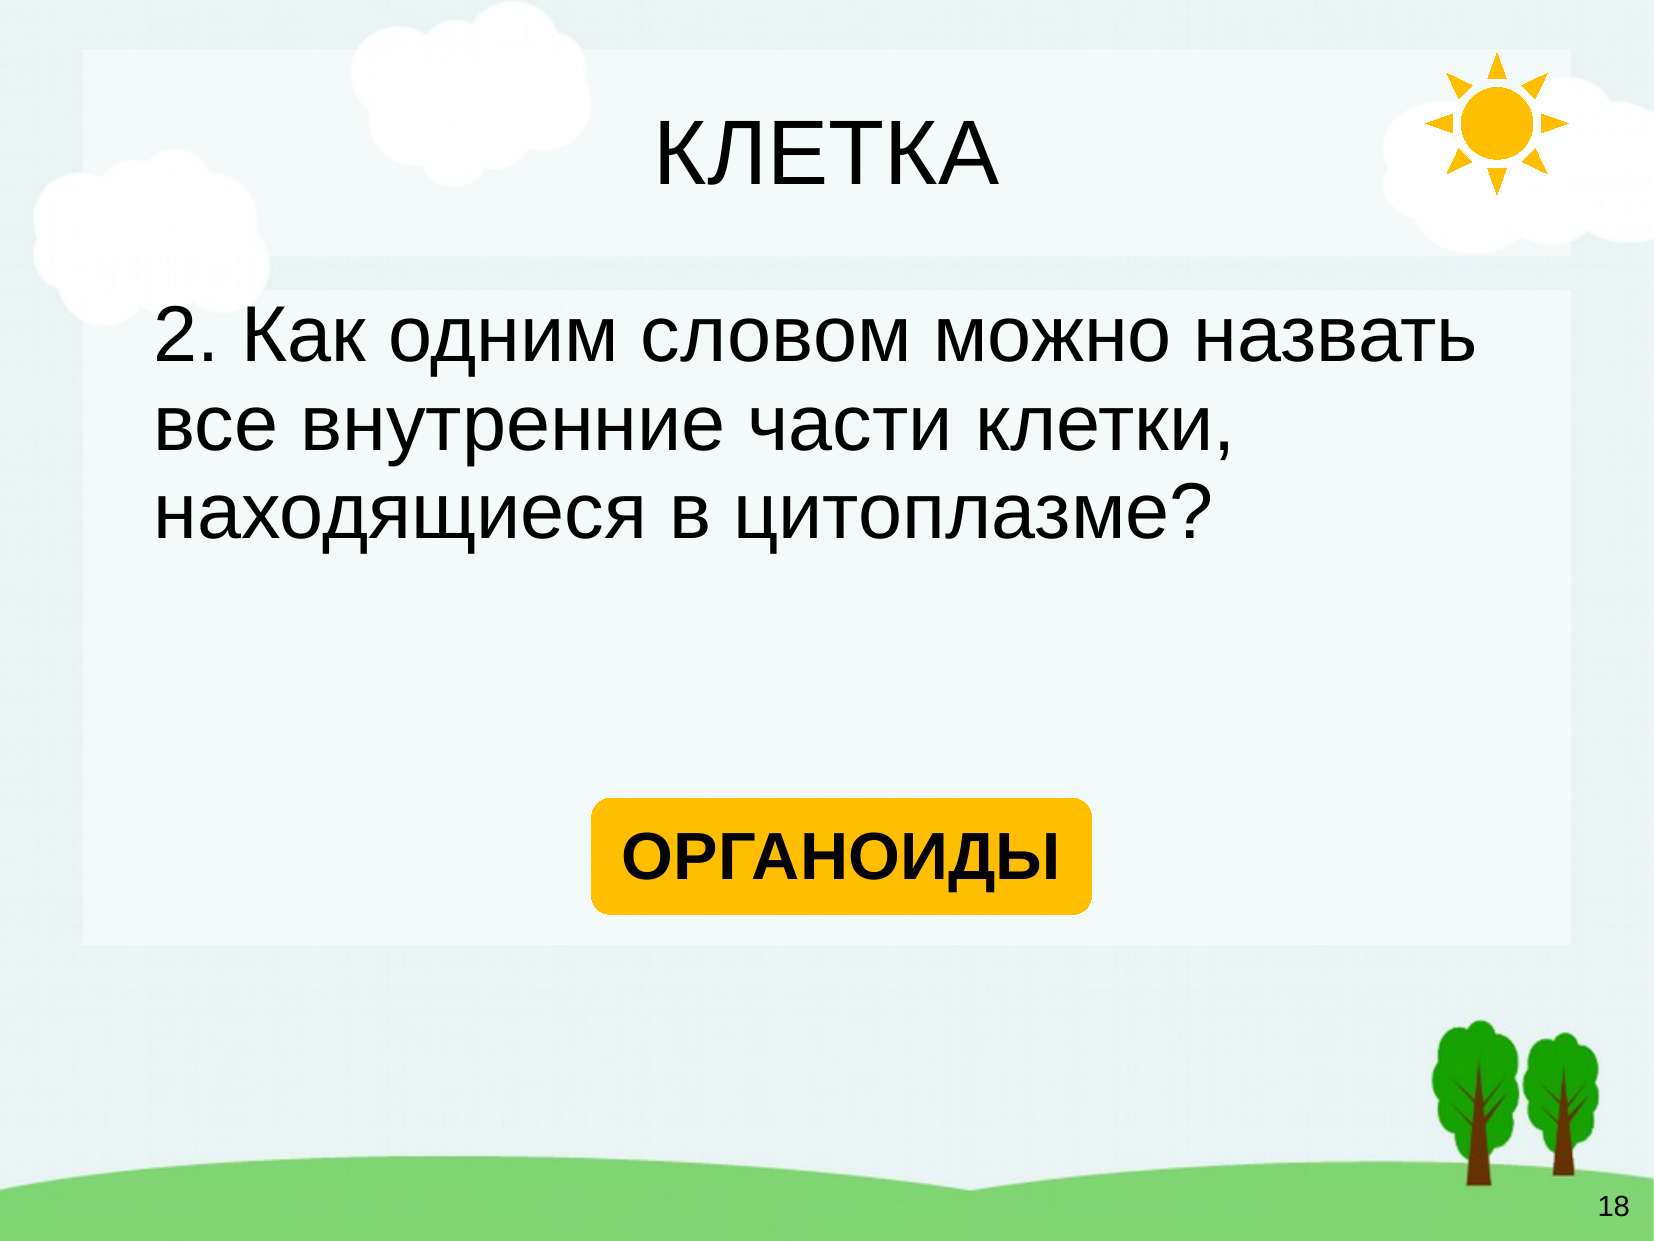

# КЛЕТКА
2. Как одним словом можно назвать все внутренние части клетки, находящиеся в цитоплазме?
ОРГАНОИДЫ
18